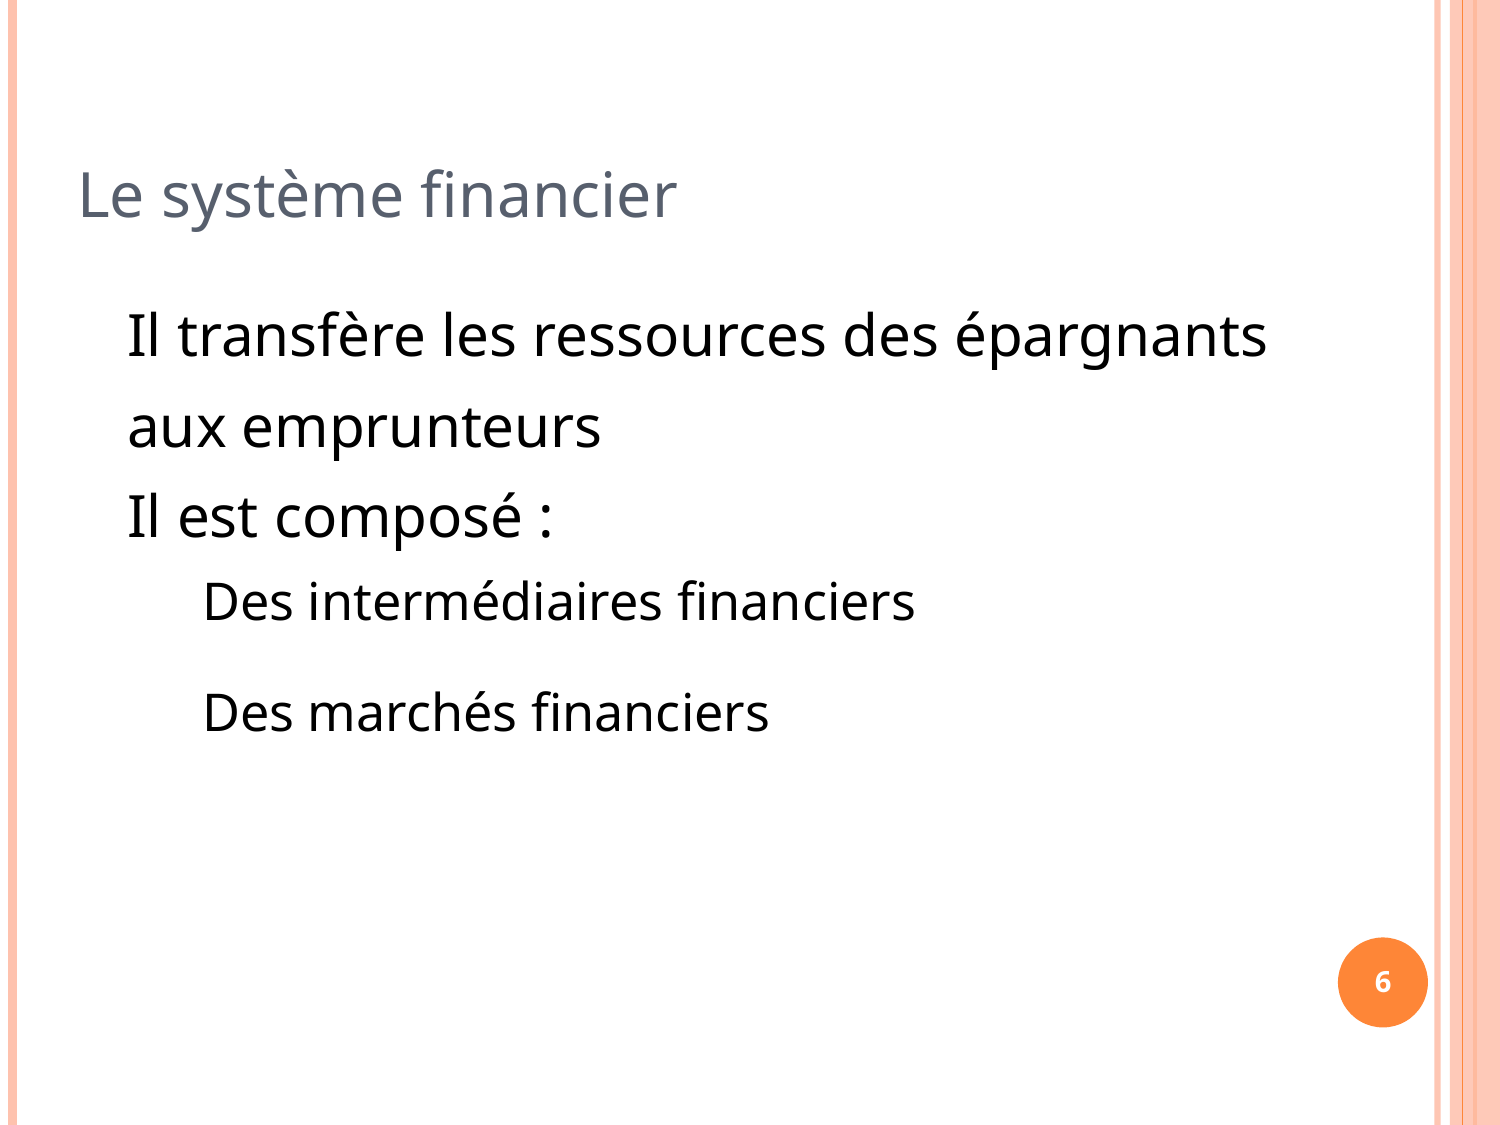

# Le système financier
Il transfère les ressources des épargnants aux emprunteurs
Il est composé :
Des intermédiaires financiers
Des marchés financiers